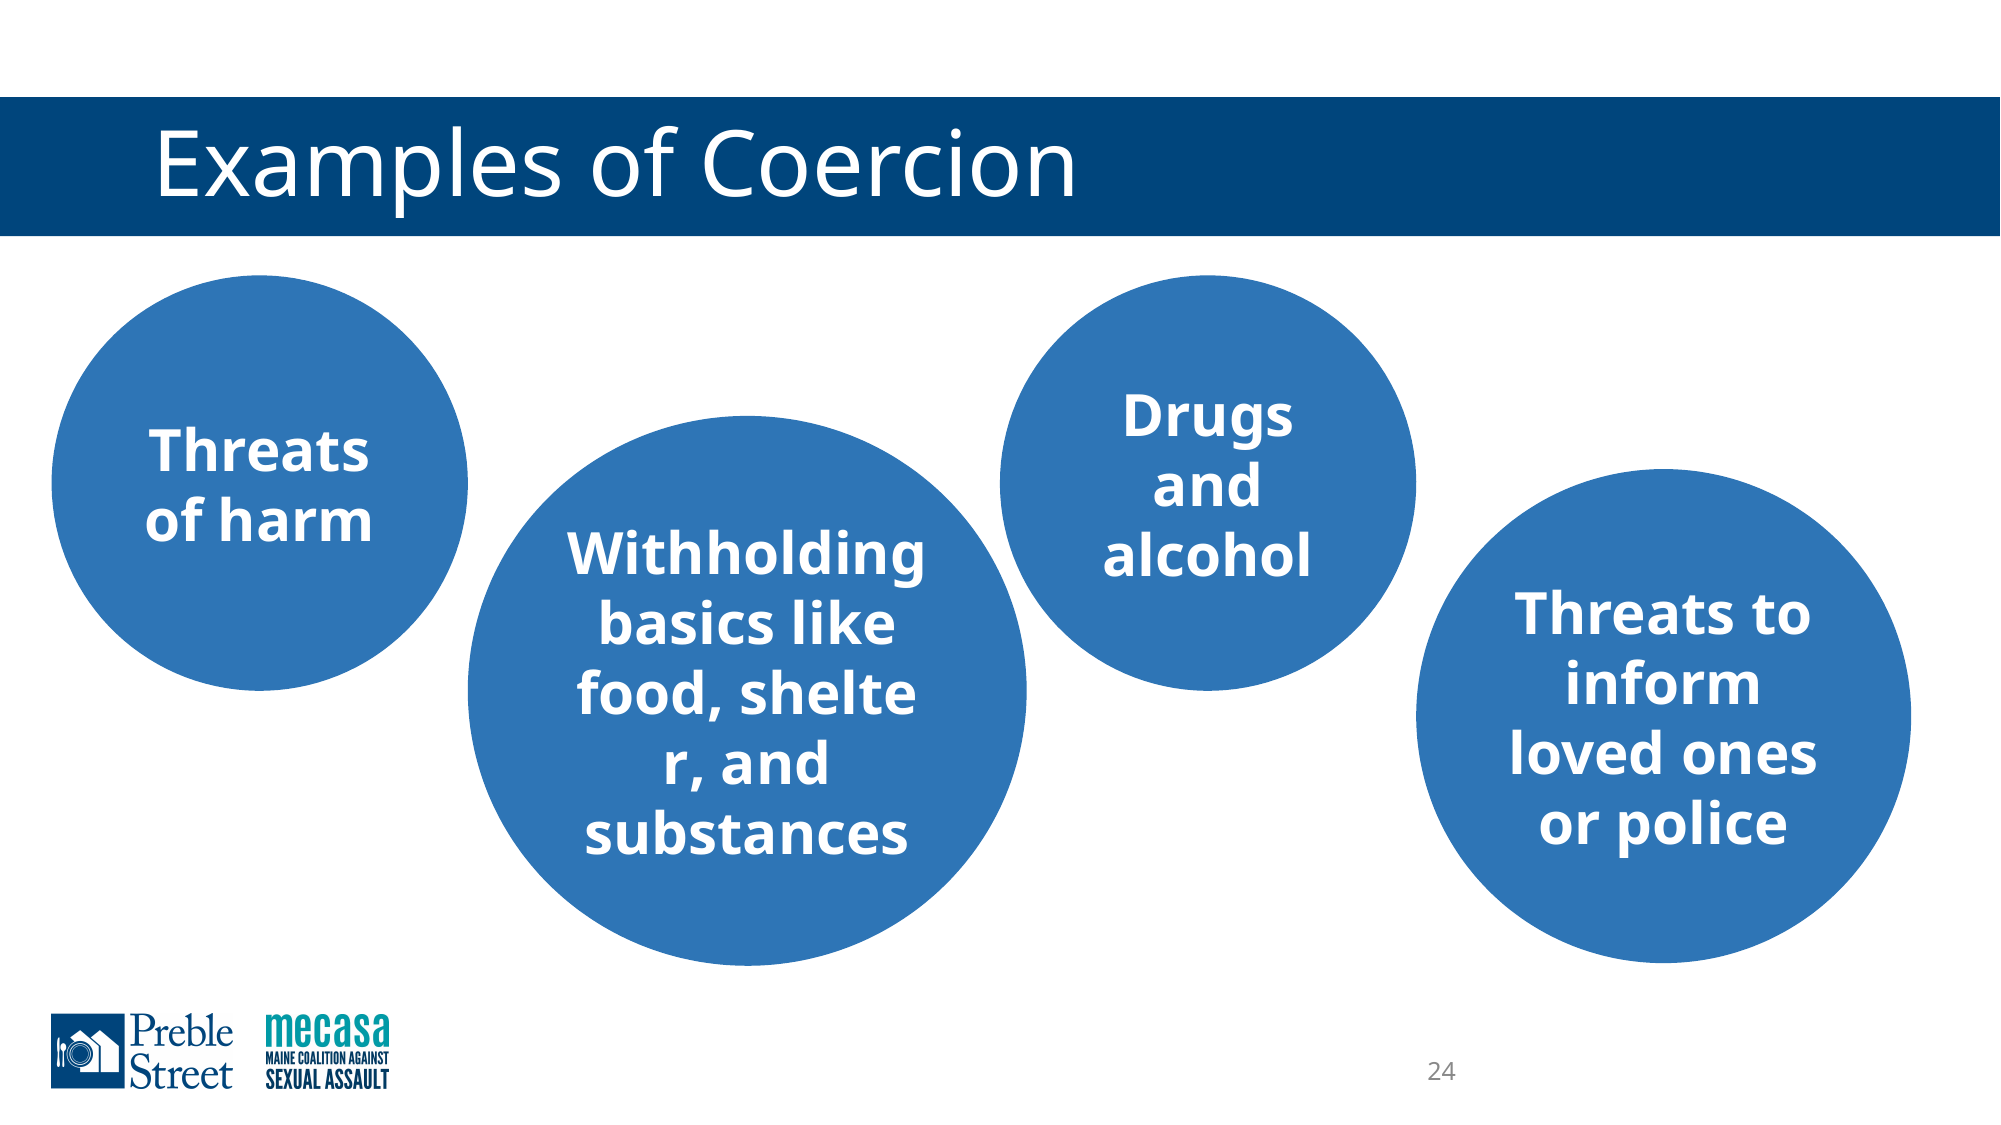

# Examples of Coercion
Threats of harm
Drugs and alcohol
Withholding
basics like food, shelter, and substances
Threats to inform loved ones or police
24